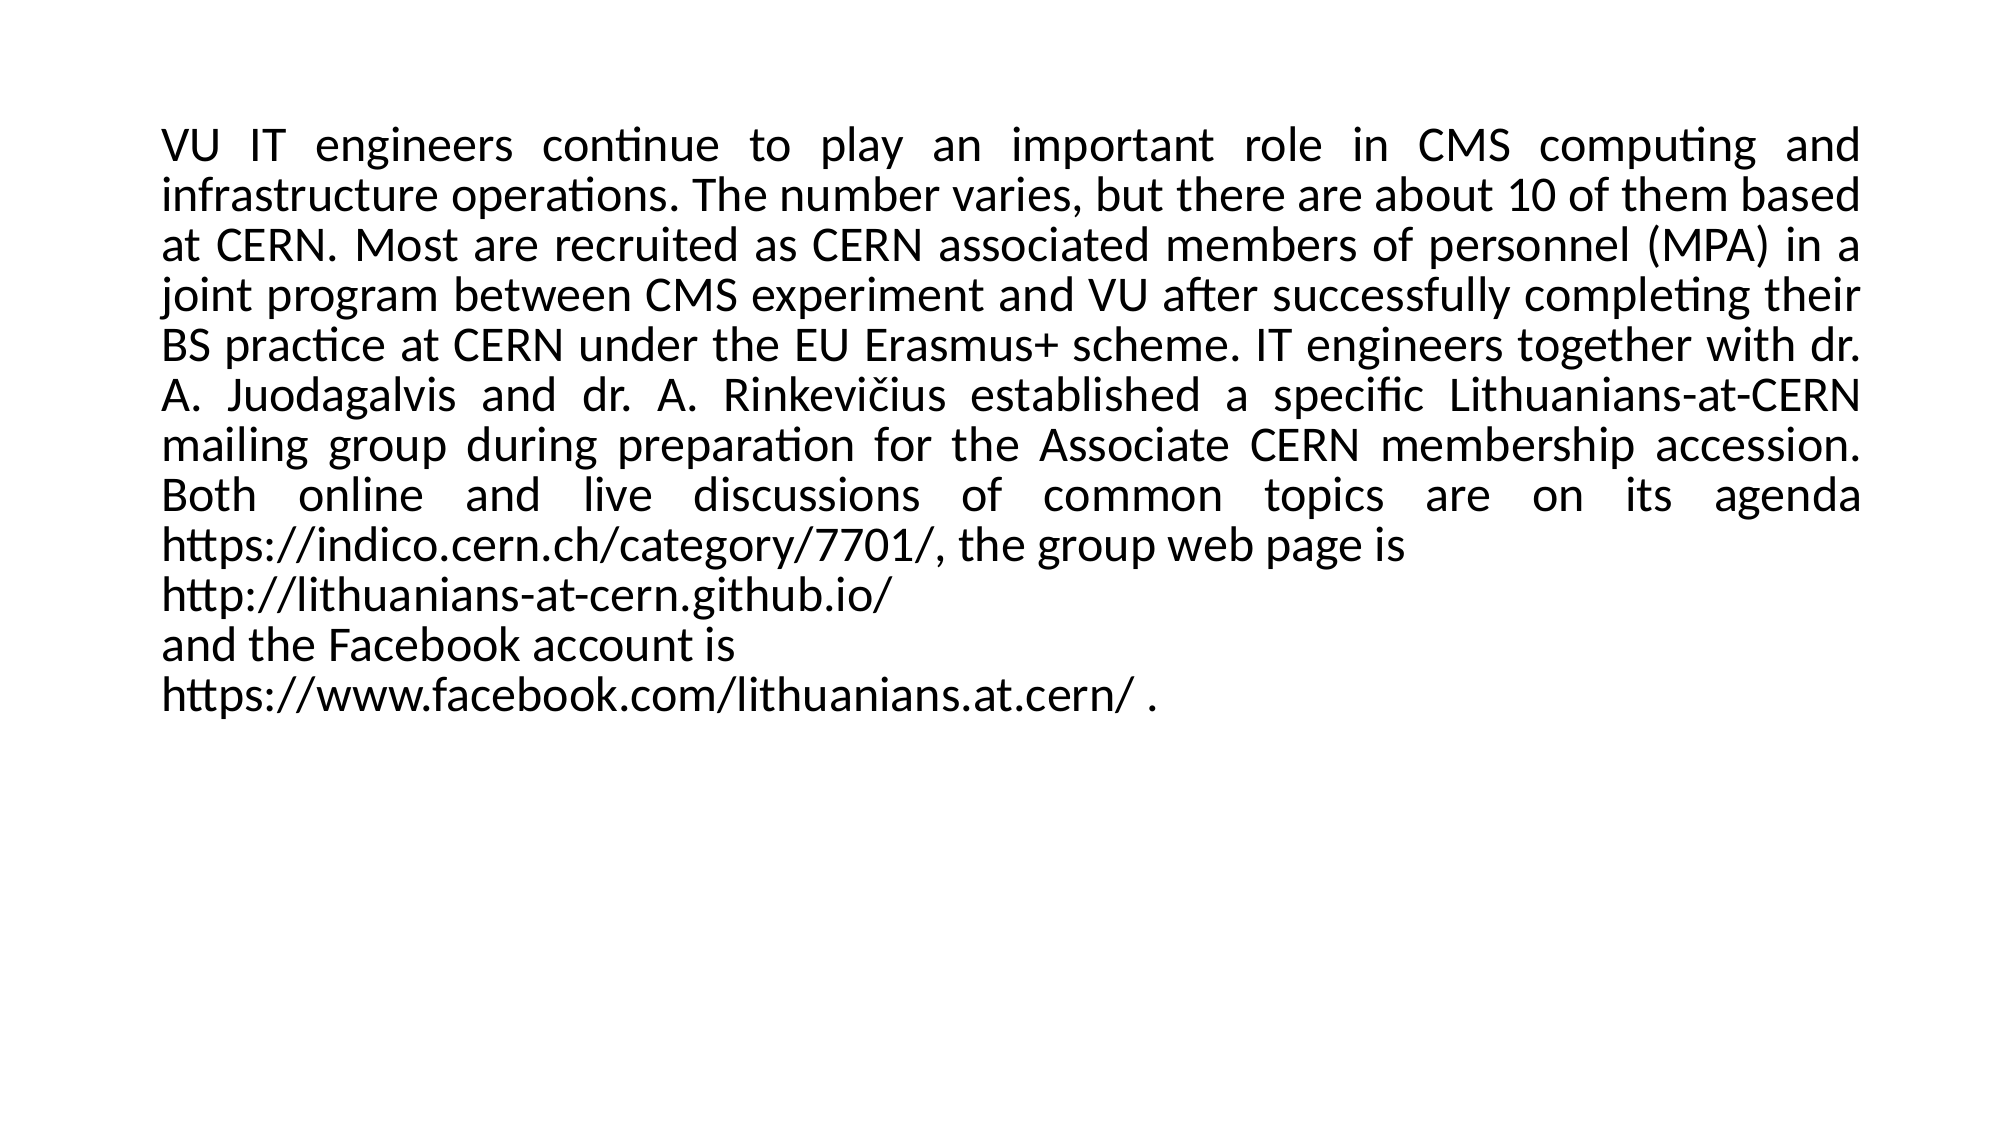

VU IT engineers continue to play an important role in CMS computing and infrastructure operations. The number varies, but there are about 10 of them based at CERN. Most are recruited as CERN associated members of personnel (MPA) in a joint program between CMS experiment and VU after successfully completing their BS practice at CERN under the EU Erasmus+ scheme. IT engineers together with dr. A. Juodagalvis and dr. A. Rinkevičius established a specific Lithuanians-at-CERN mailing group during preparation for the Associate CERN membership accession. Both online and live discussions of common topics are on its agenda https://indico.cern.ch/category/7701/, the group web page is
http://lithuanians-at-cern.github.io/
and the Facebook account is
https://www.facebook.com/lithuanians.at.cern/ .